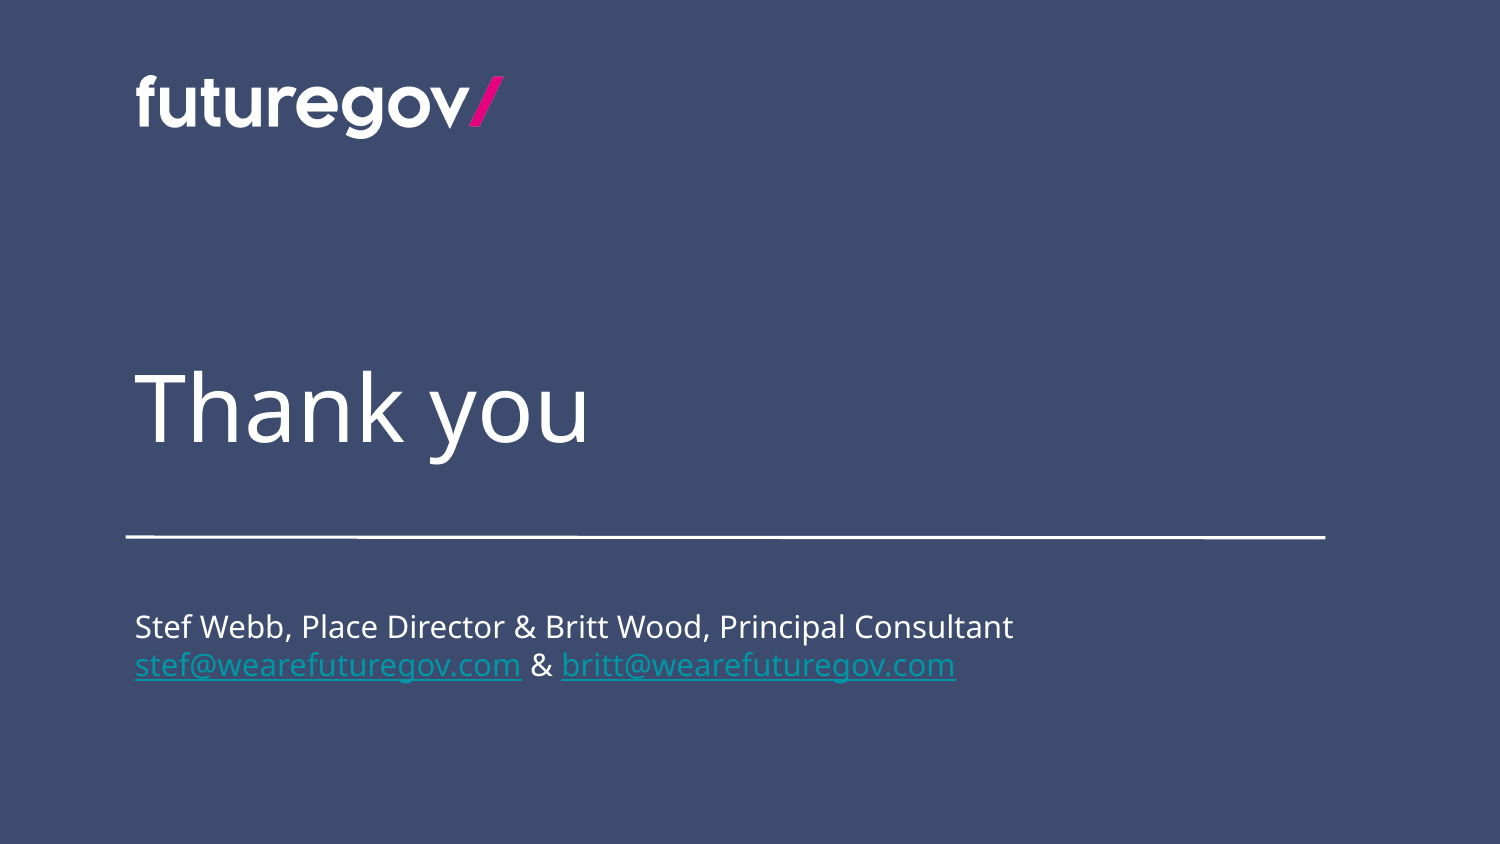

# Thank you
Stef Webb, Place Director & Britt Wood, Principal Consultant
stef@wearefuturegov.com & britt@wearefuturegov.com